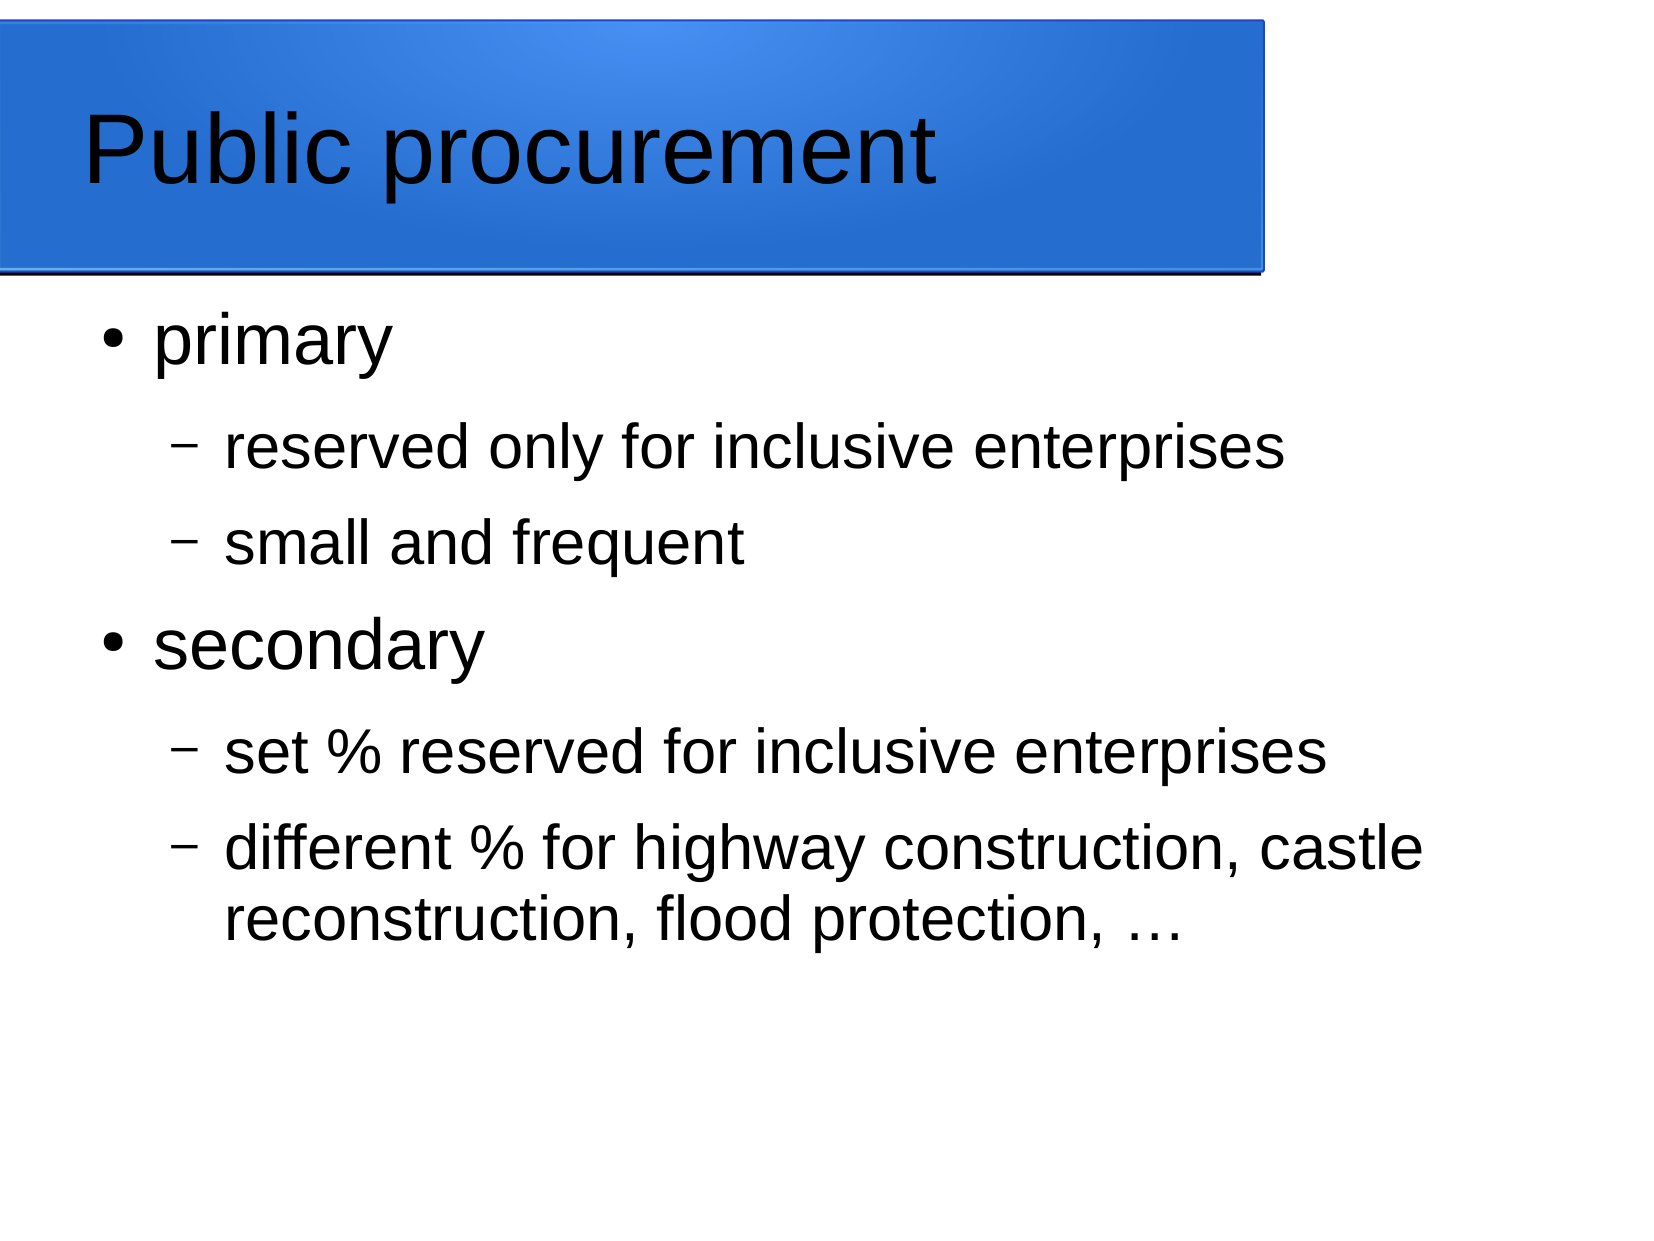

# Public procurement
primary
reserved only for inclusive enterprises
small and frequent
secondary
set % reserved for inclusive enterprises
different % for highway construction, castle reconstruction, flood protection, …